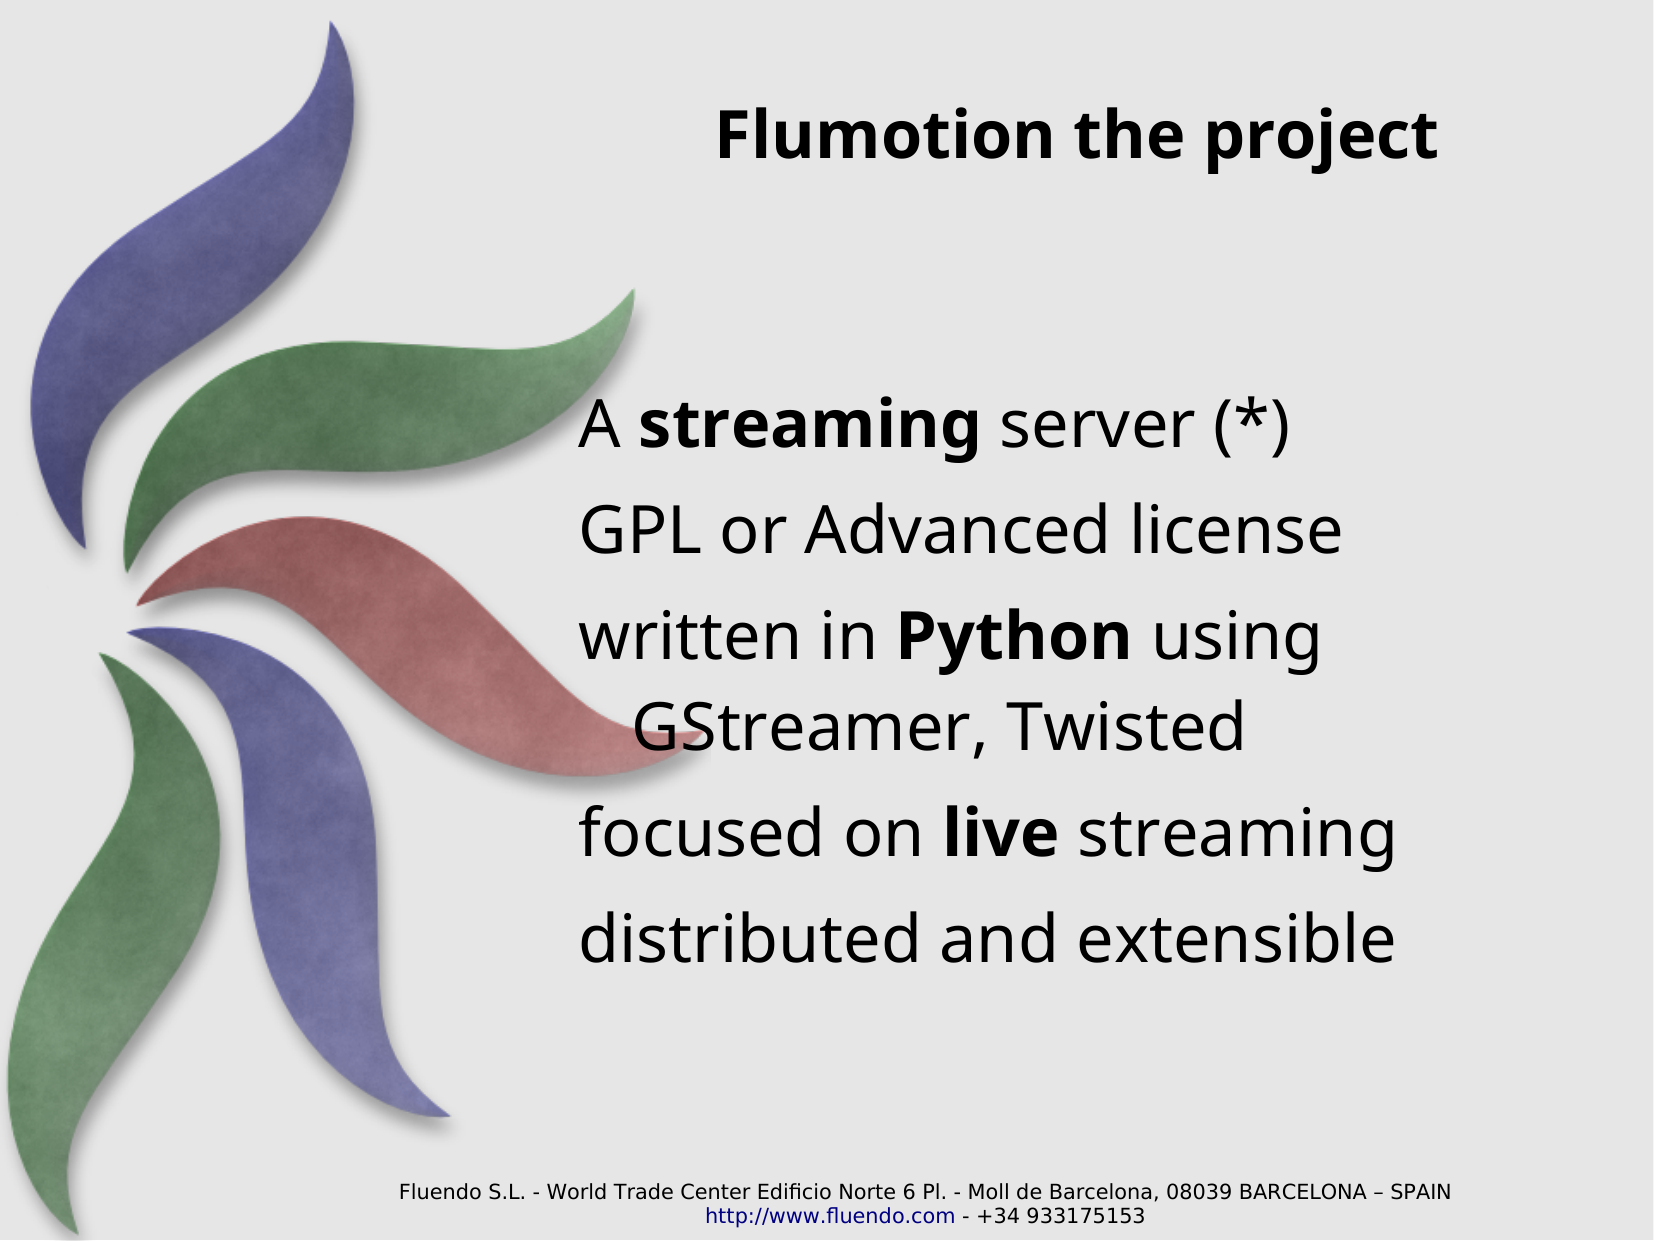

# Flumotion the project
A streaming server (*)
GPL or Advanced license
written in Python using GStreamer, Twisted
focused on live streaming
distributed and extensible